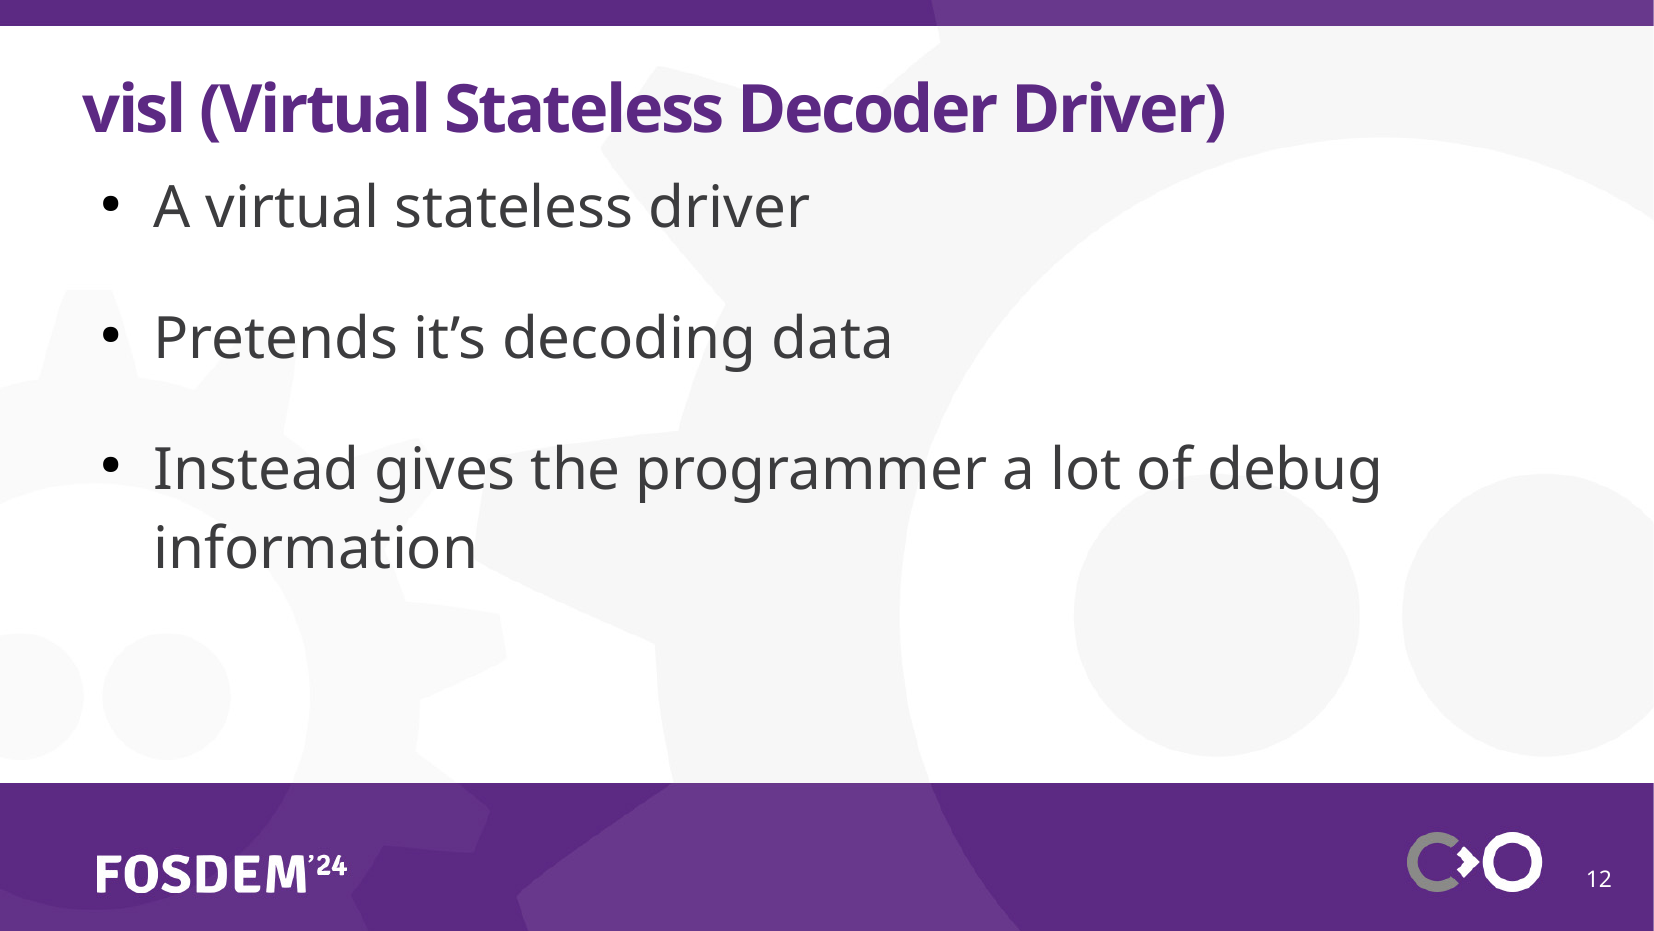

# visl (Virtual Stateless Decoder Driver)
A virtual stateless driver
Pretends it’s decoding data
Instead gives the programmer a lot of debug information